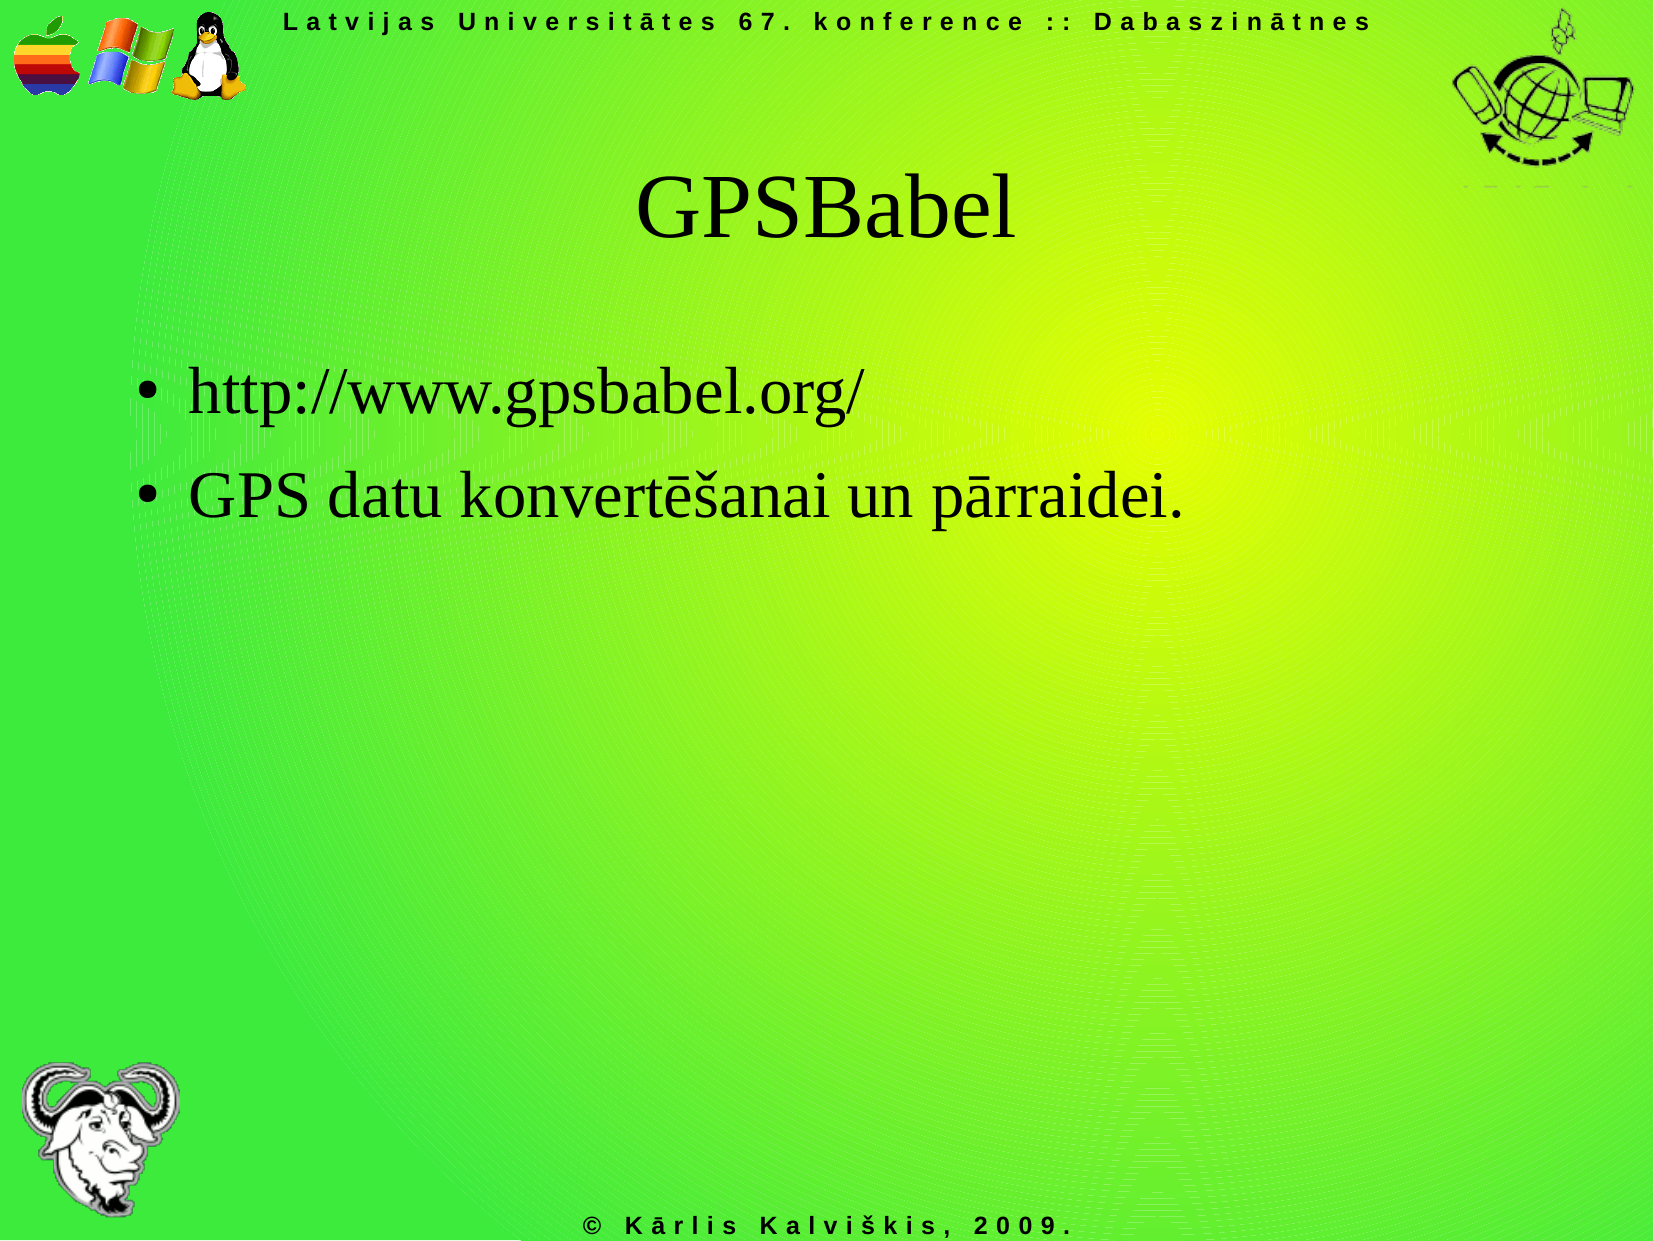

# GPSBabel
http://www.gpsbabel.org/
GPS datu konvertēšanai un pārraidei.